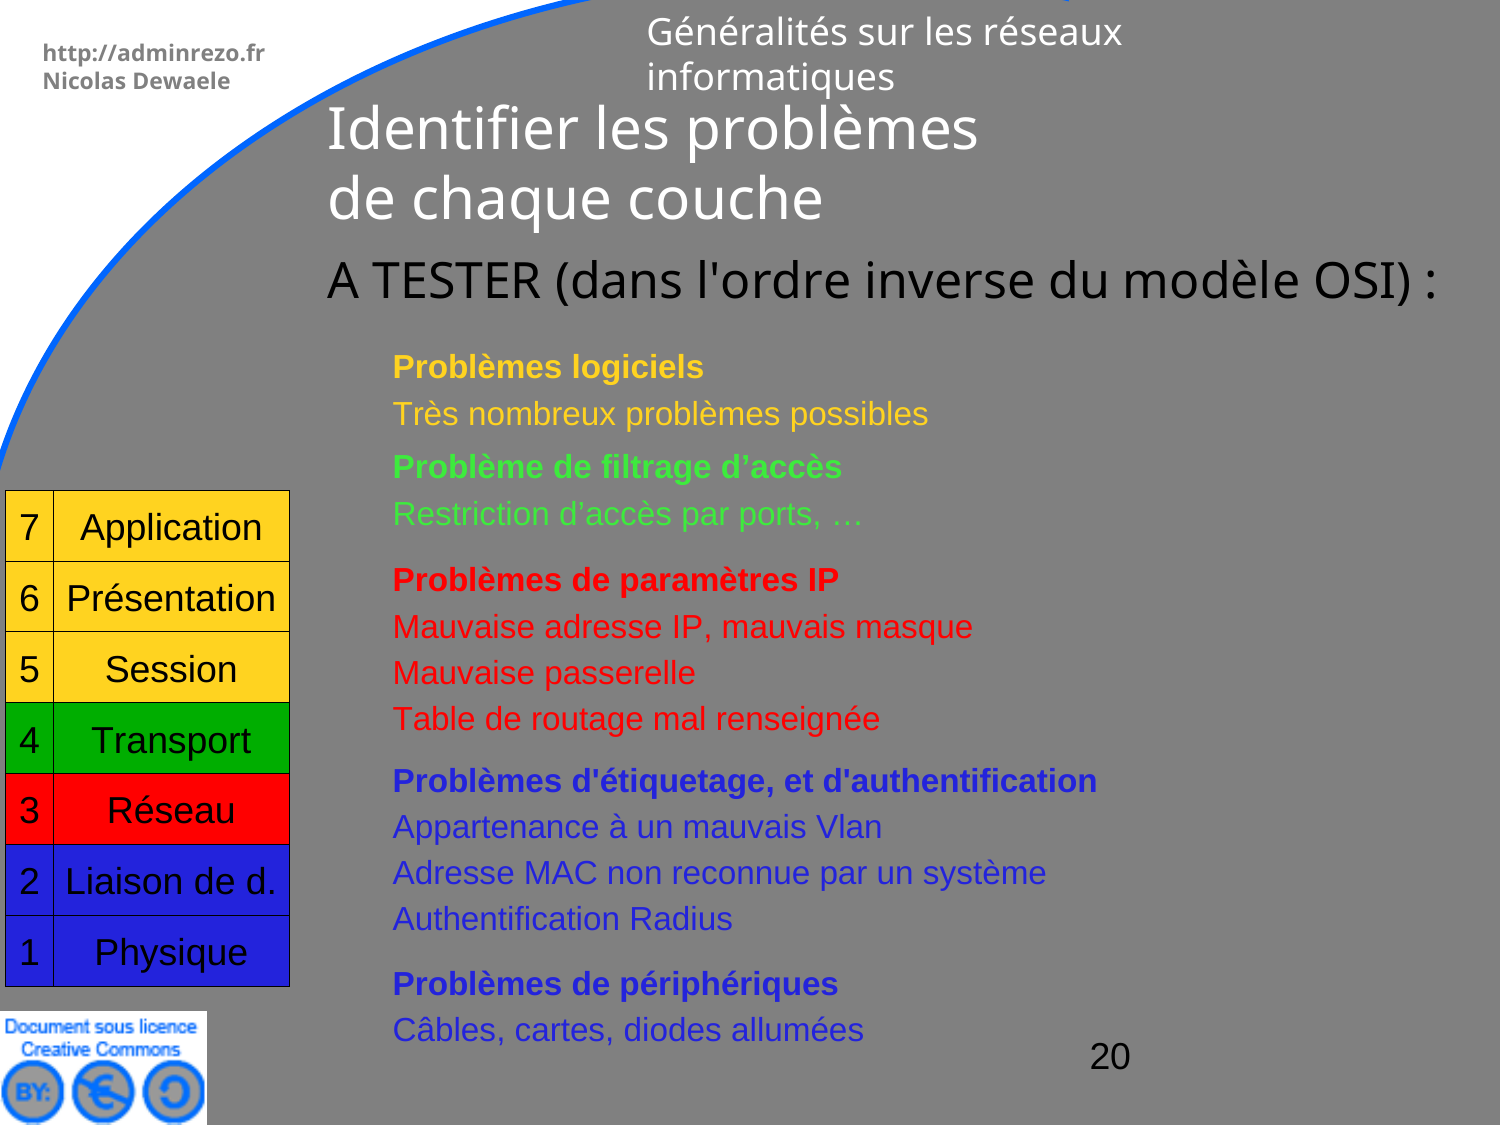

# Identifier les problèmes de chaque couche
A TESTER (dans l'ordre inverse du modèle OSI) :
Problèmes logiciels
Très nombreux problèmes possibles
Problème de filtrage d’accès
Restriction d’accès par ports, …
7
Application
6
Présentation
5
Session
4
Transport
3
Réseau
2
Liaison de d.
1
Physique
Problèmes de paramètres IP
Mauvaise adresse IP, mauvais masque
Mauvaise passerelle
Table de routage mal renseignée
Problèmes d'étiquetage, et d'authentification
Appartenance à un mauvais Vlan
Adresse MAC non reconnue par un système
Authentification Radius
Problèmes de périphériques
Câbles, cartes, diodes allumées
20